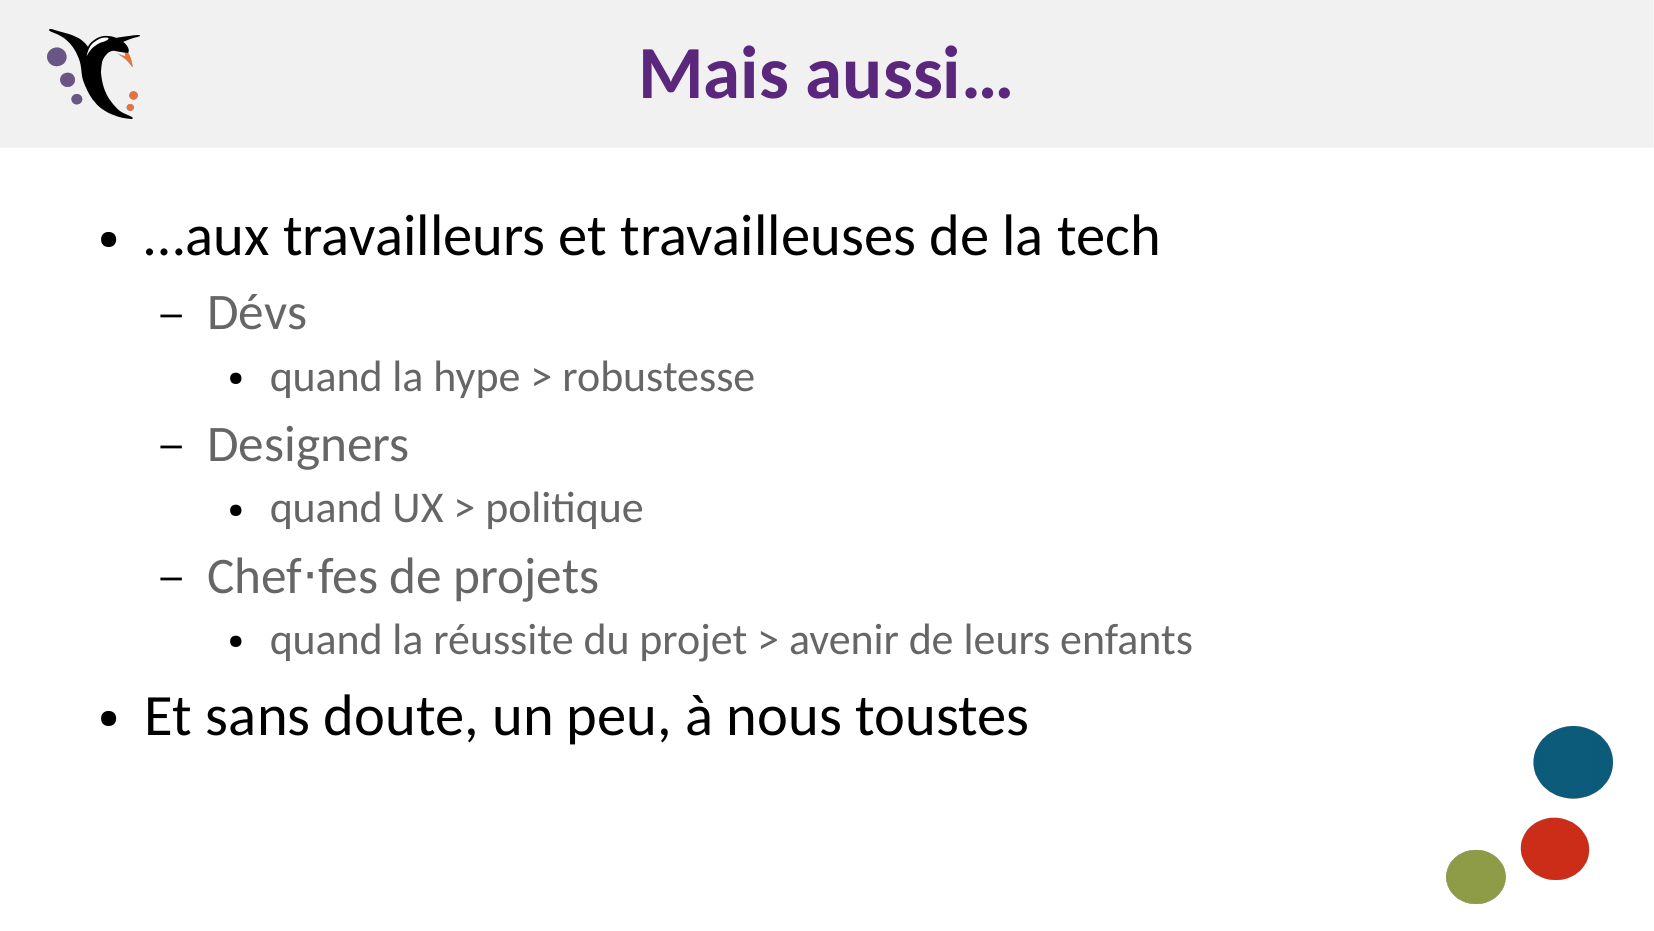

# Mais aussi…
…aux travailleurs et travailleuses de la tech
Dévs
quand la hype > robustesse
Designers
quand UX > politique
Chef⋅fes de projets
quand la réussite du projet > avenir de leurs enfants
Et sans doute, un peu, à nous toustes